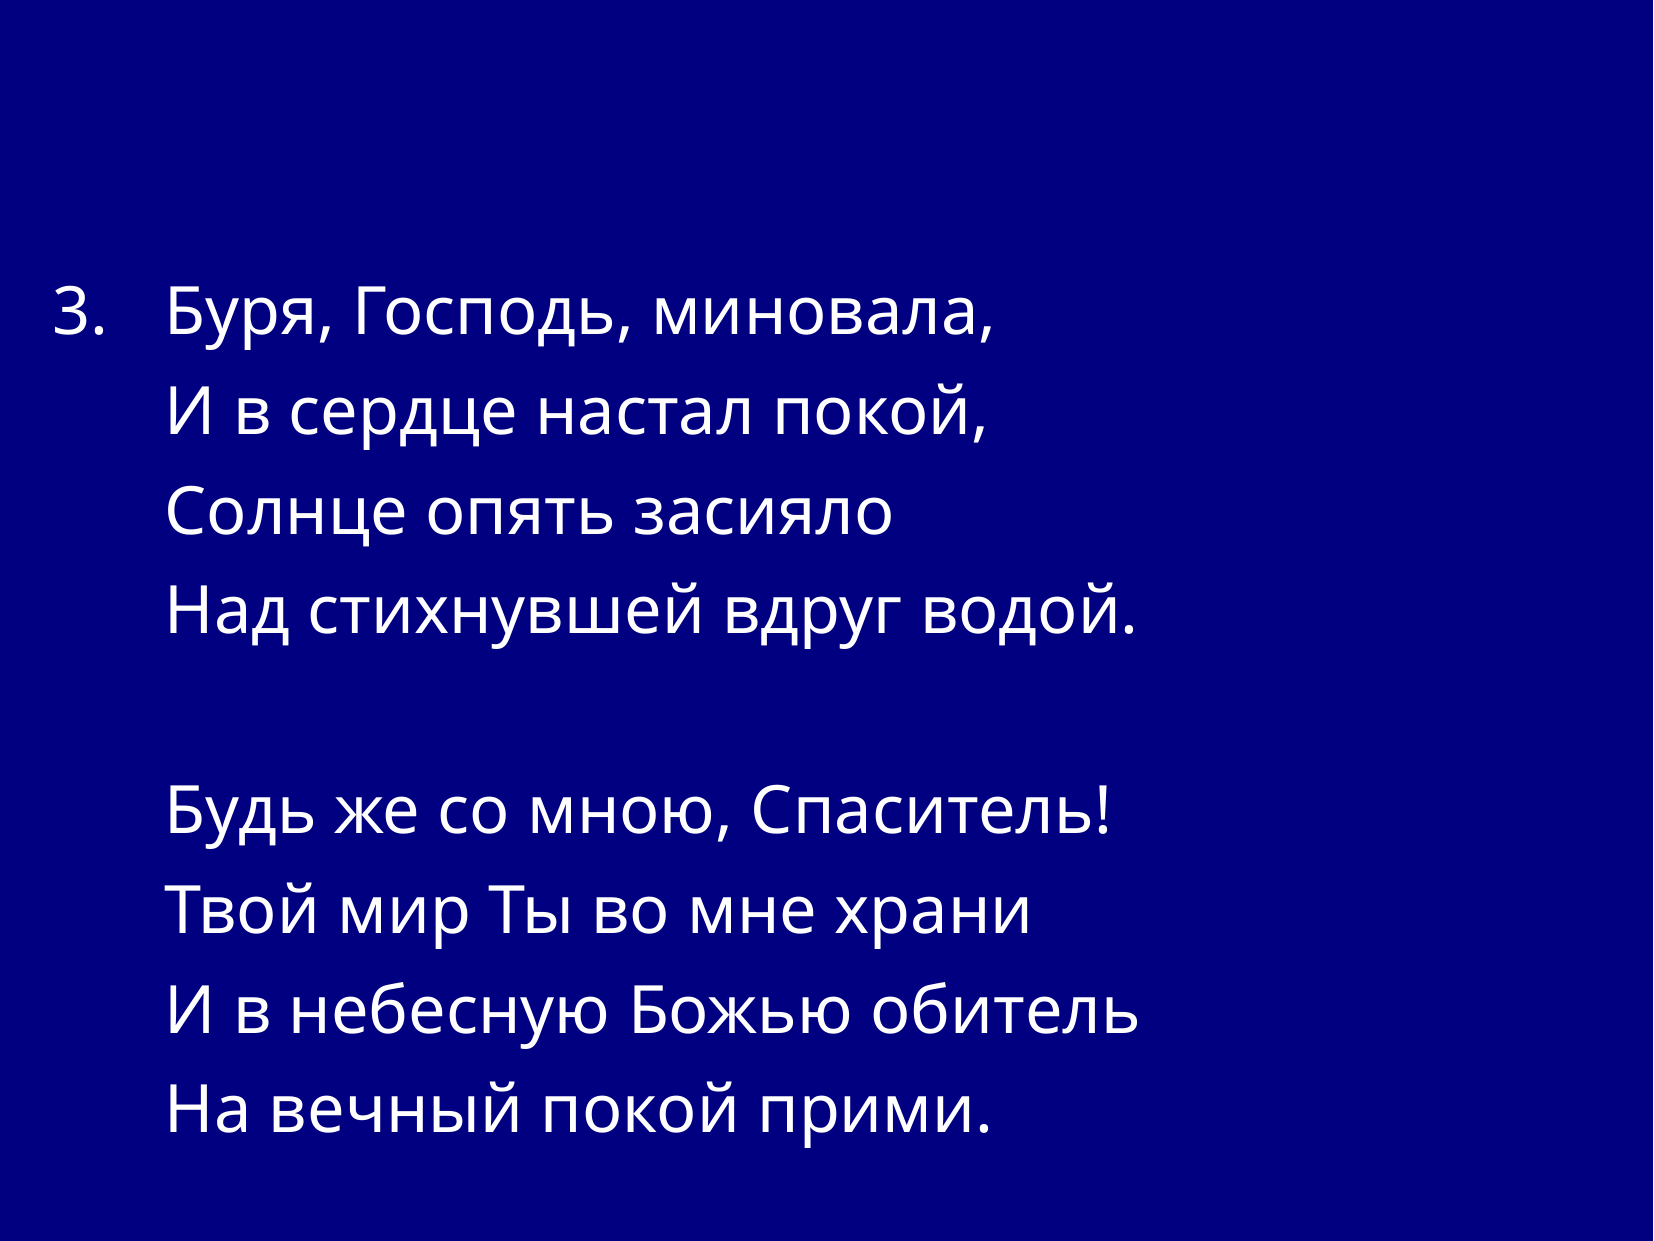

3.	Буря, Господь, миновала,
	И в сердце настал покой,
	Солнце опять засияло
	Над стихнувшей вдруг водой.
	Будь же со мною, Спаситель!
	Твой мир Ты во мне храни
	И в небесную Божью обитель
	На вечный покой прими.